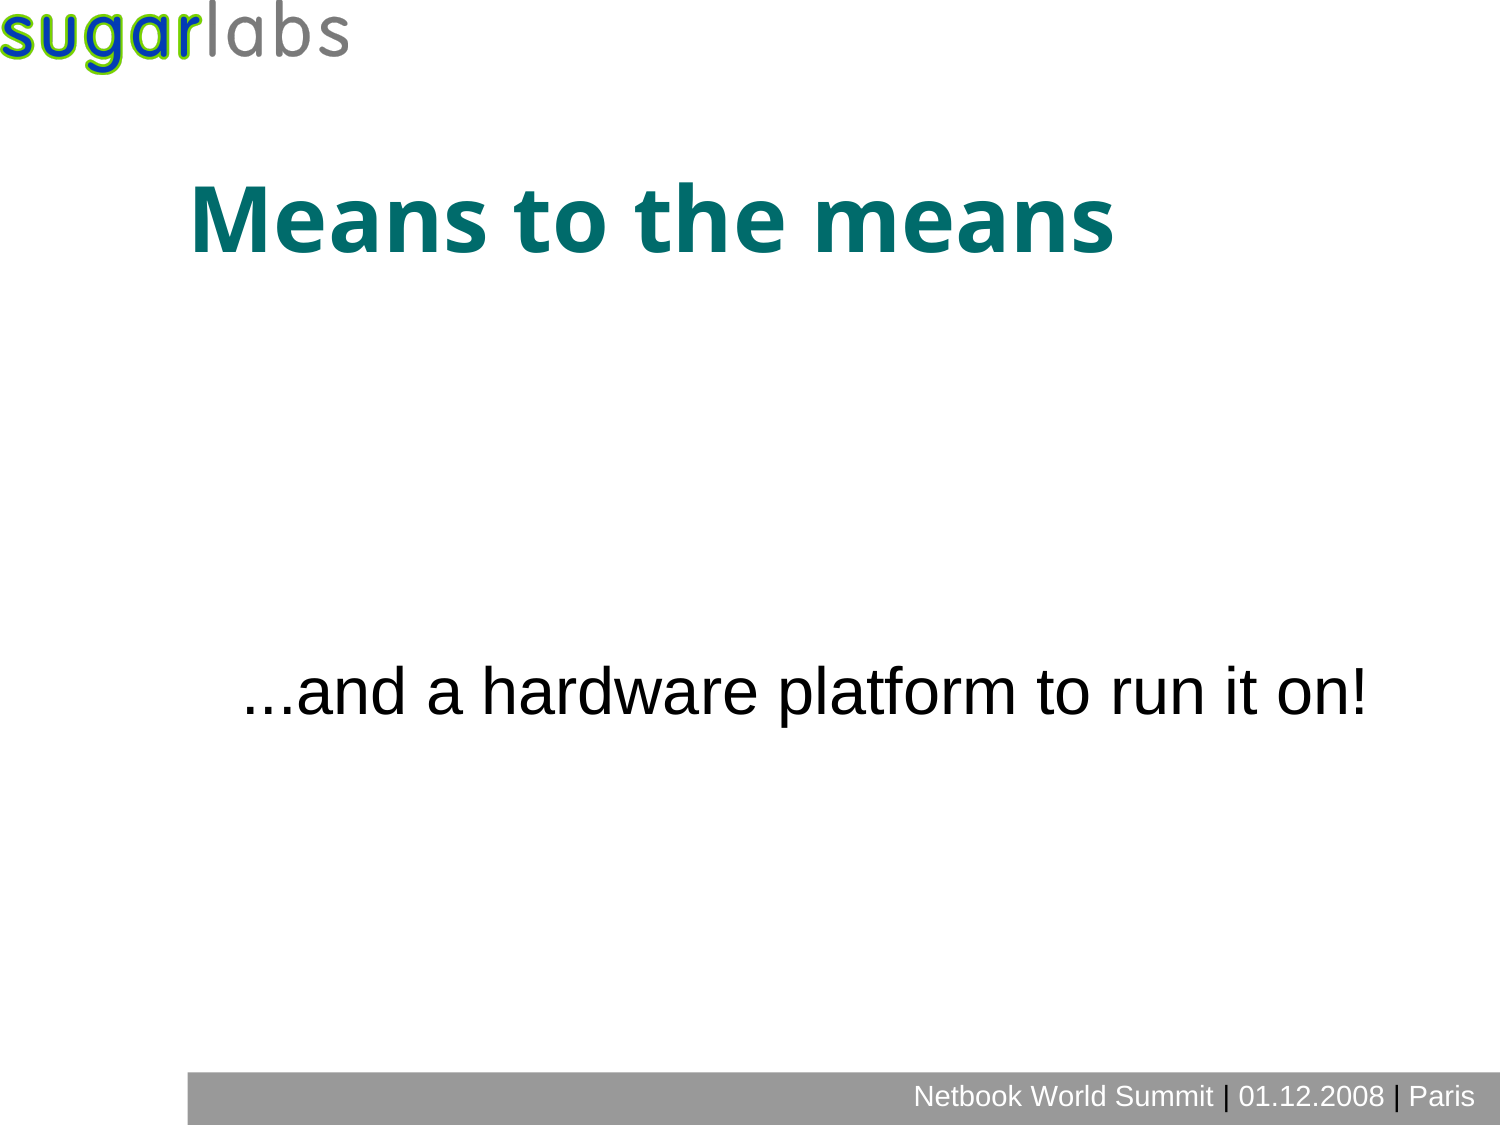

# Means to the means
...and a hardware platform to run it on!